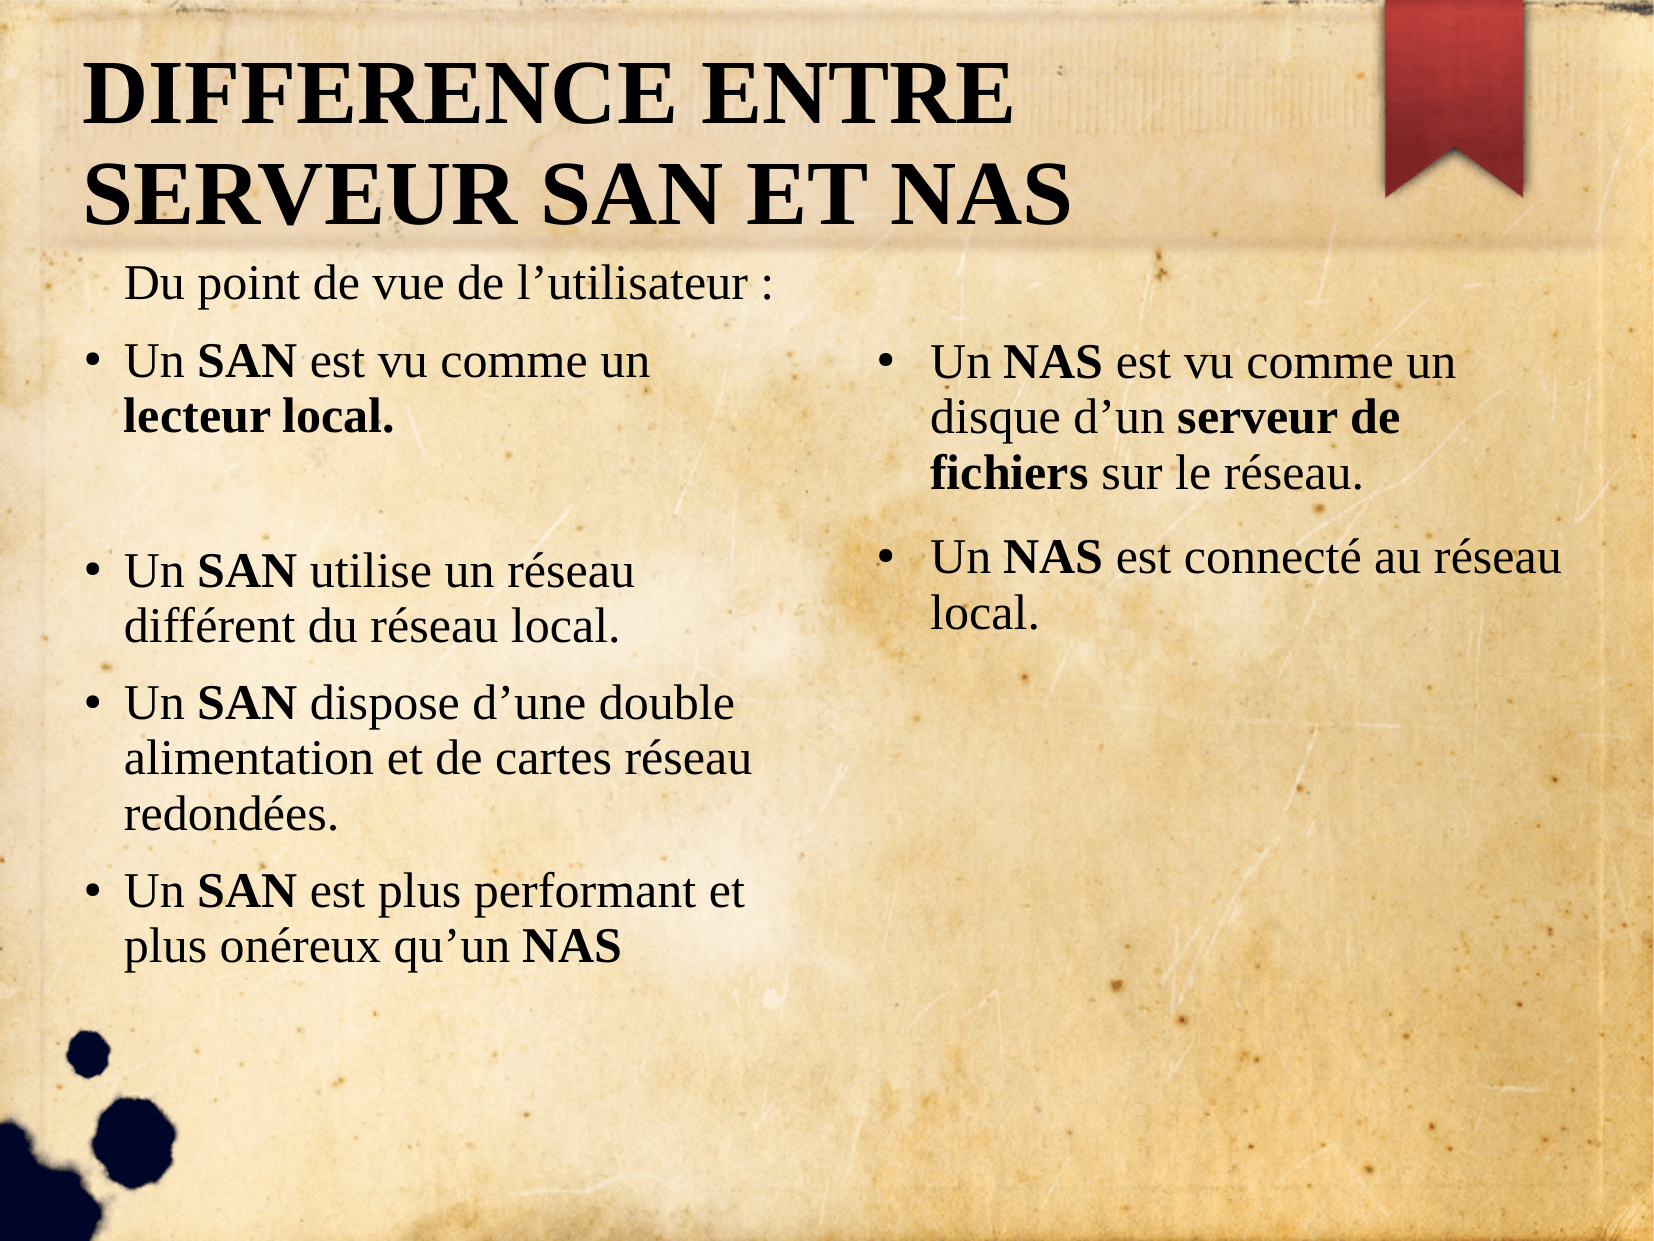

# DIFFERENCE ENTRE SERVEUR SAN ET NAS
Du point de vue de l’utilisateur :
Un SAN est vu comme un lecteur local.
Un SAN utilise un réseau différent du réseau local.
Un SAN dispose d’une double alimentation et de cartes réseau redondées.
Un SAN est plus performant et plus onéreux qu’un NAS
Un NAS est vu comme un disque d’un serveur de fichiers sur le réseau.
Un NAS est connecté au réseau local.